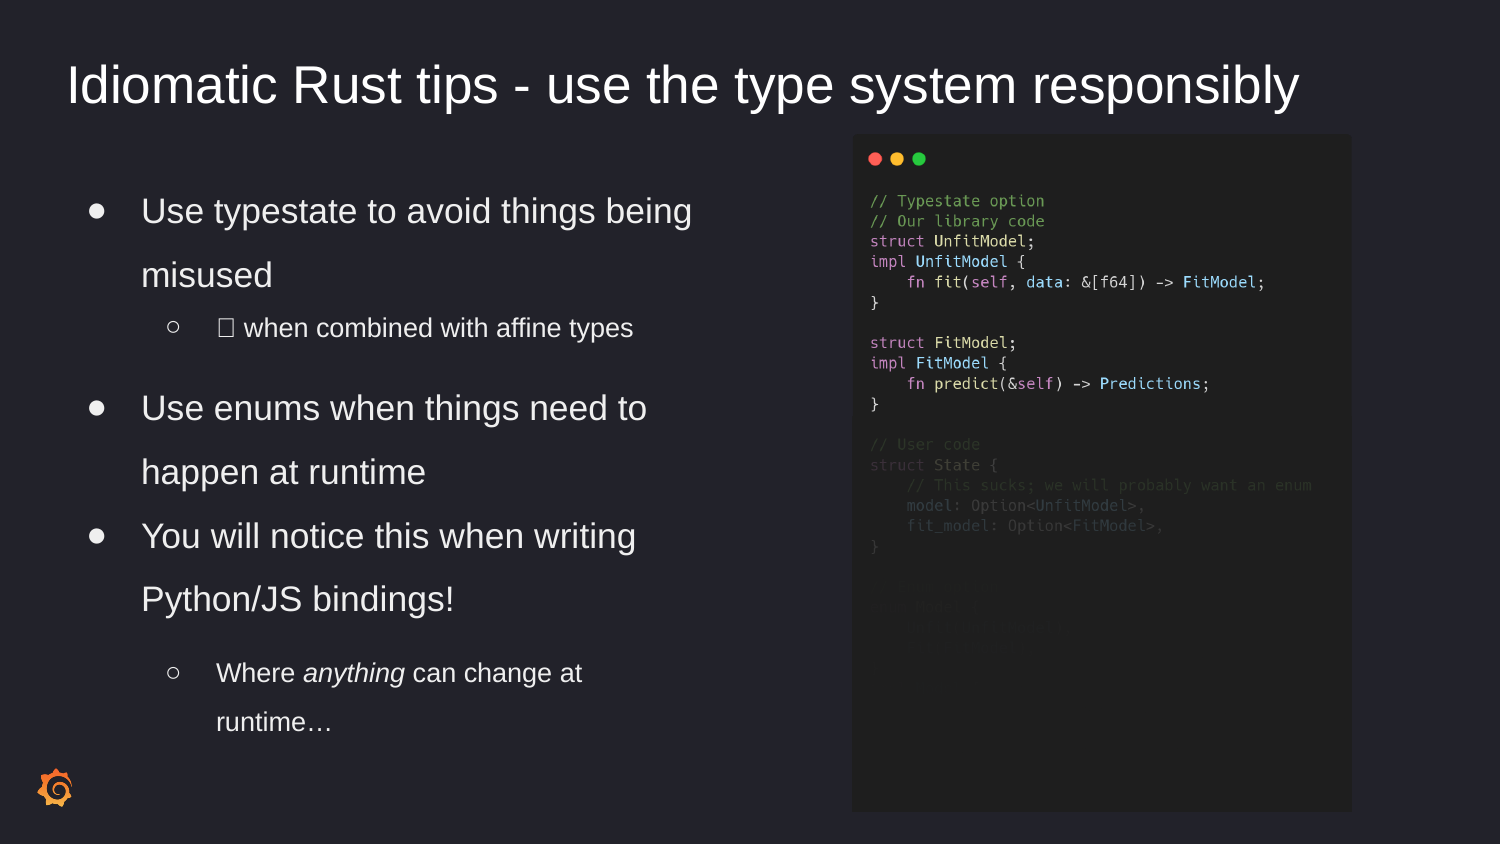

Idiomatic Rust tips - use the type system responsibly
# Use typestate to avoid things being misused
💪 when combined with affine types
Use enums when things need to happen at runtime
You will notice this when writing Python/JS bindings!
Where anything can change at runtime…